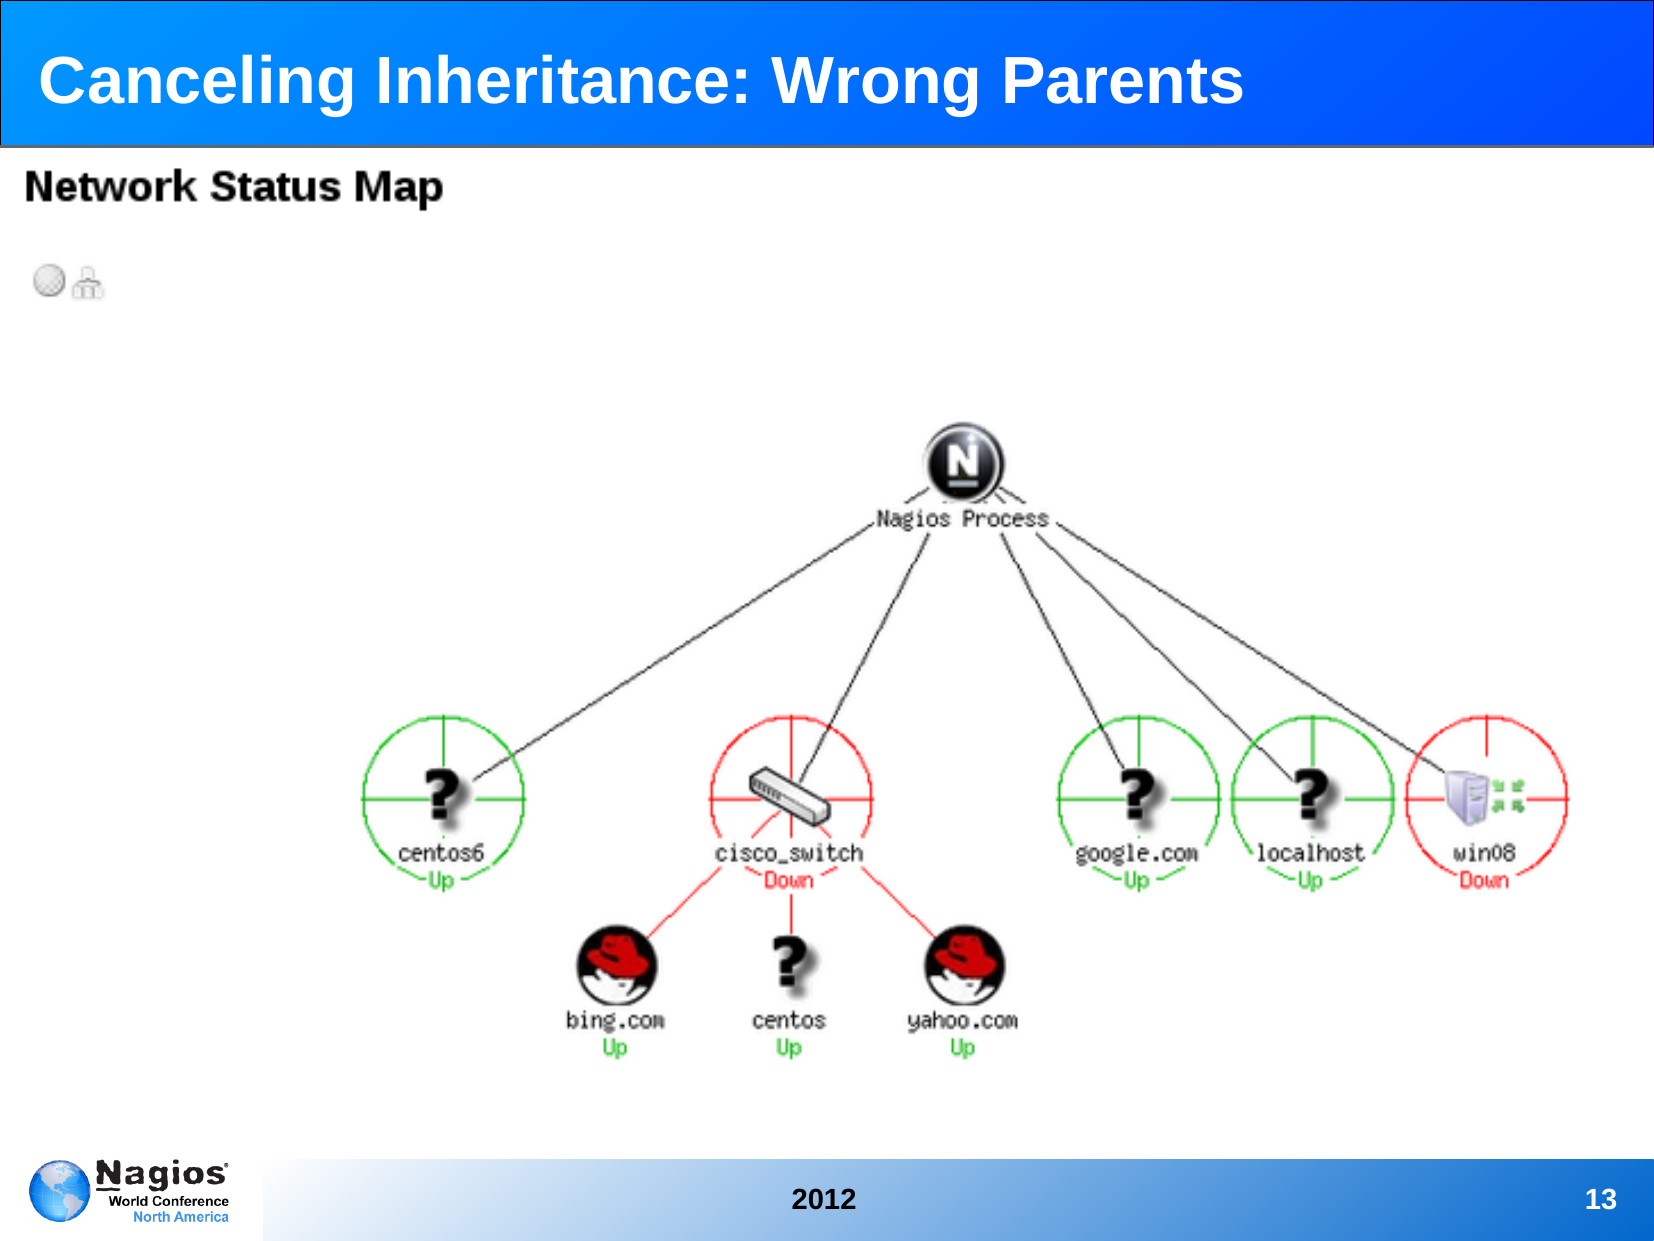

# Canceling Inheritance: Wrong Parents
2011
13